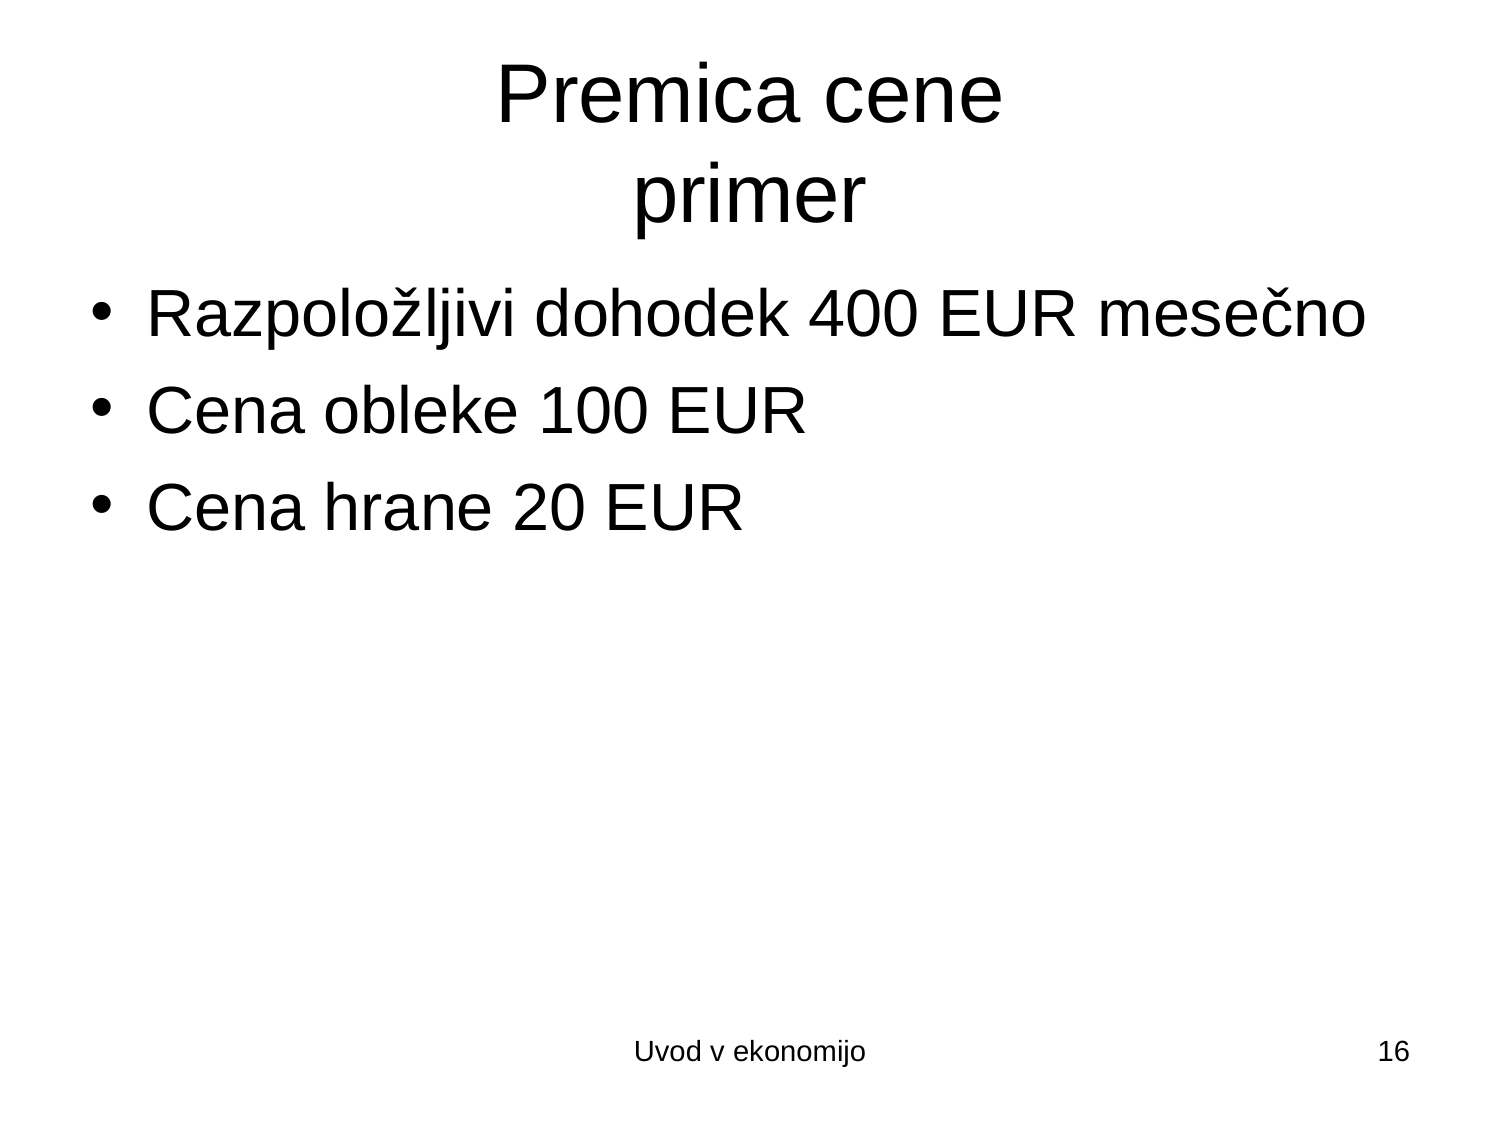

# Premica cene primer
Razpoložljivi dohodek 400 EUR mesečno
Cena obleke 100 EUR
Cena hrane 20 EUR
Uvod v ekonomijo